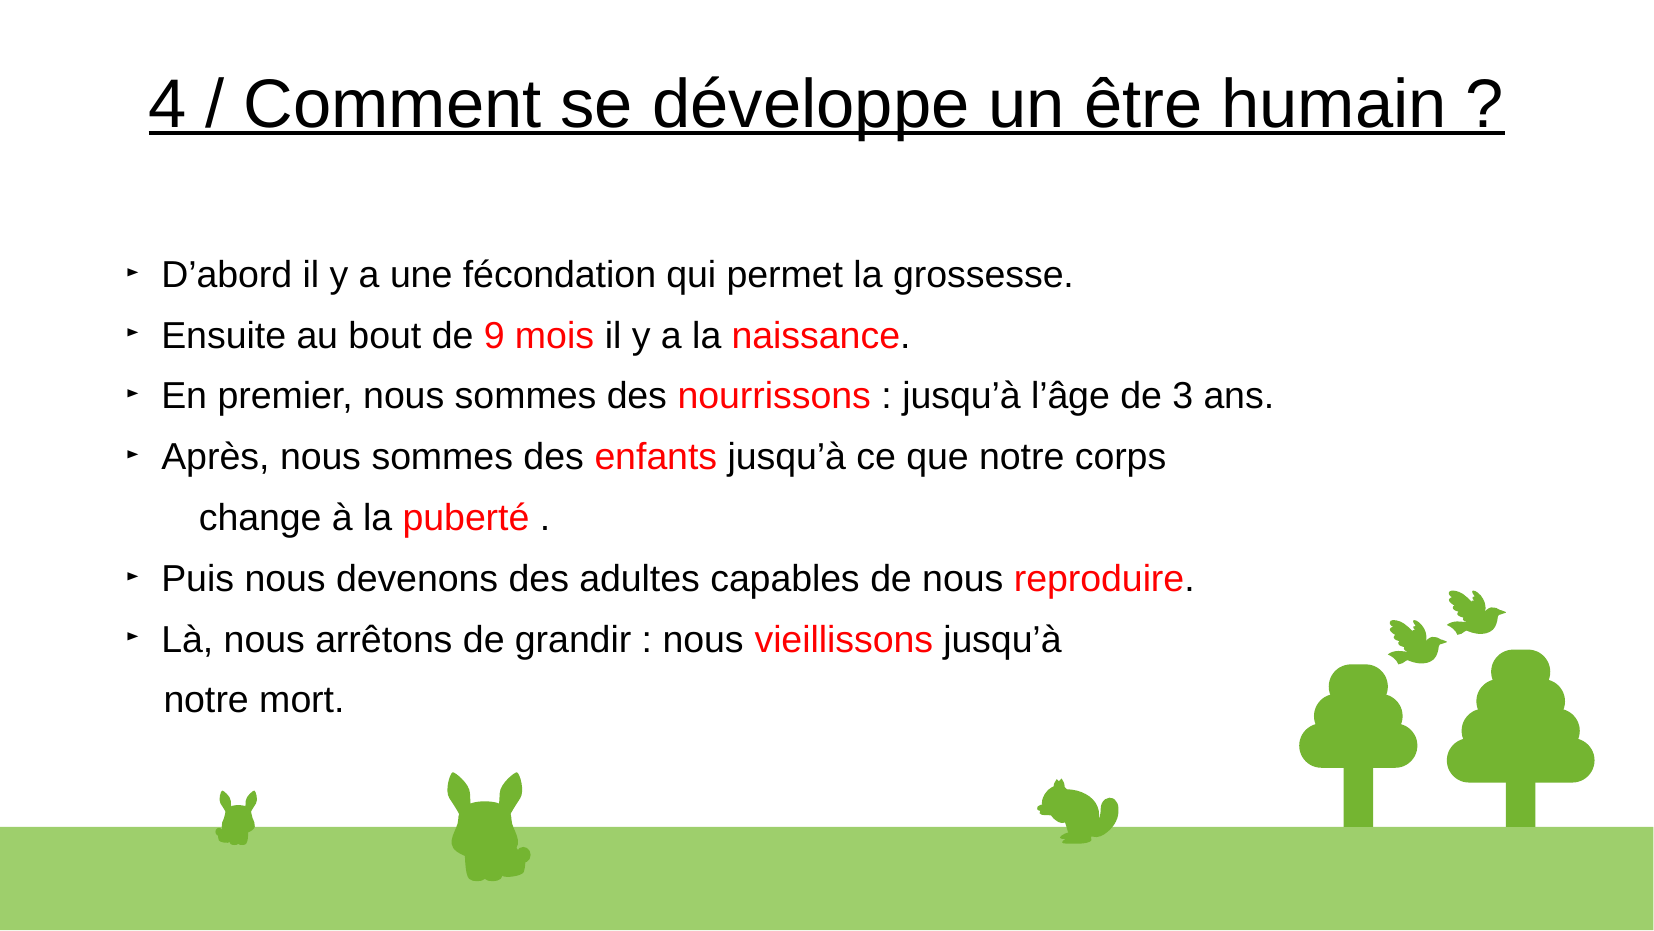

# 4 / Comment se développe un être humain ?
D’abord il y a une fécondation qui permet la grossesse.
Ensuite au bout de 9 mois il y a la naissance.
En premier, nous sommes des nourrissons : jusqu’à l’âge de 3 ans.
Après, nous sommes des enfants jusqu’à ce que notre corps
change à la puberté .
Puis nous devenons des adultes capables de nous reproduire.
Là, nous arrêtons de grandir : nous vieillissons jusqu’à
notre mort.